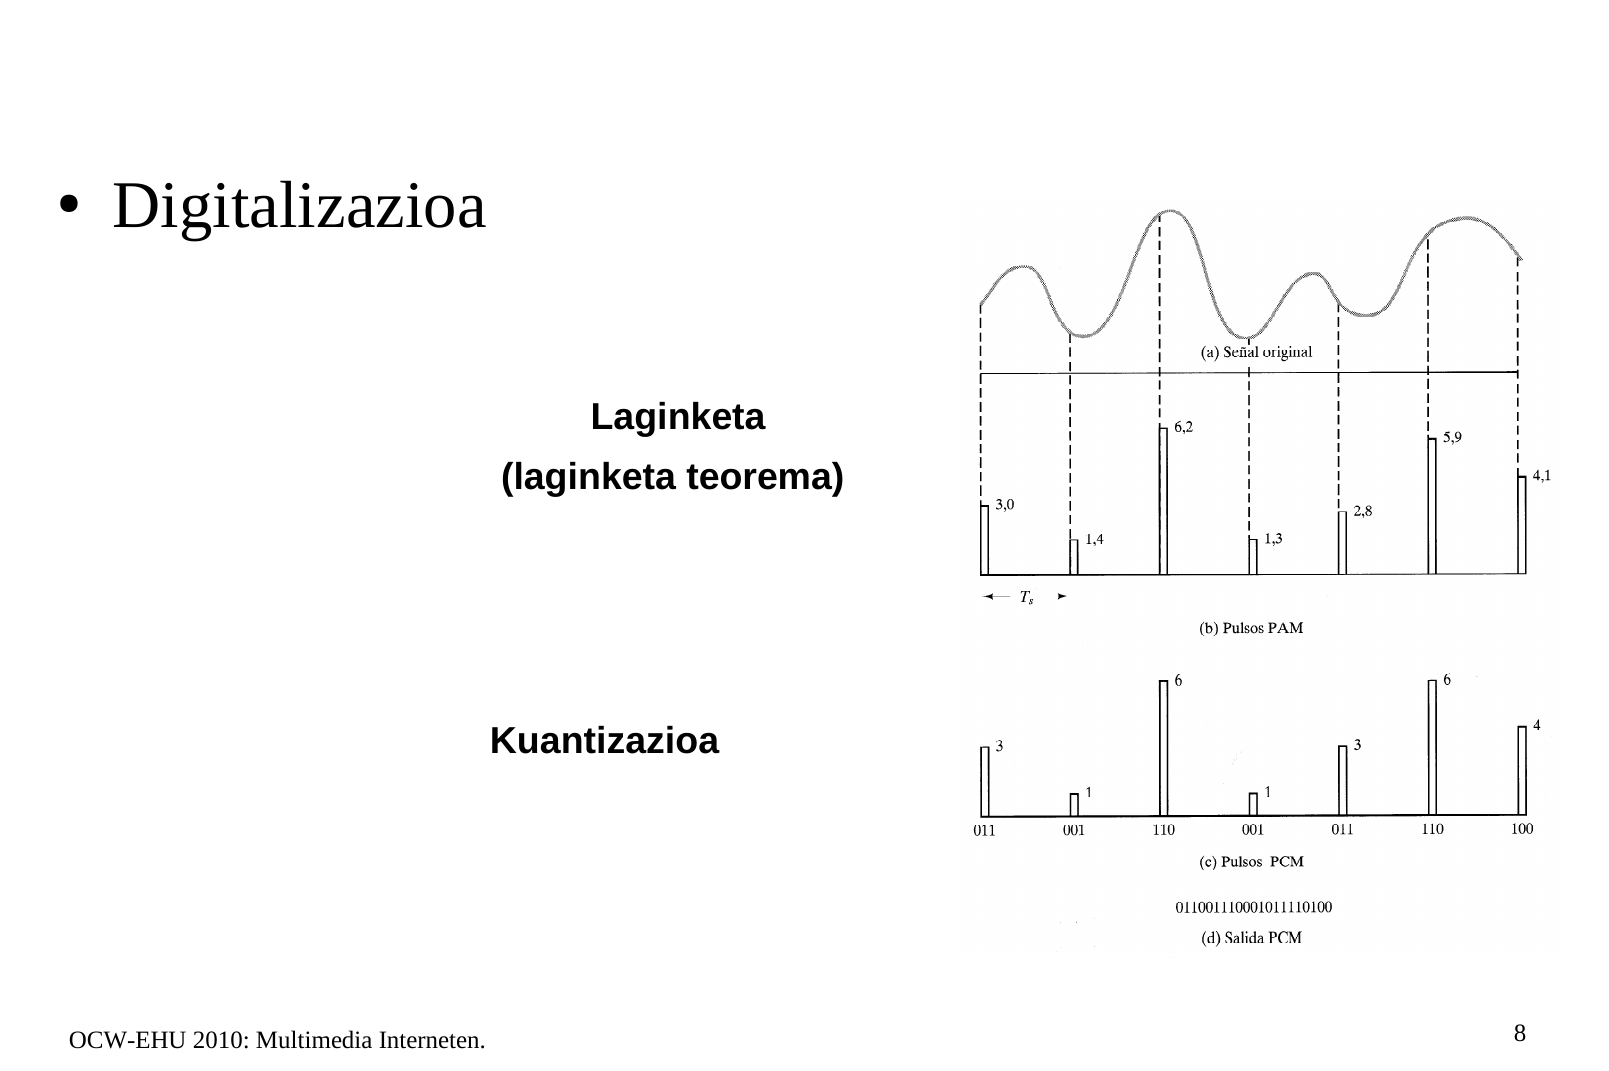

# Digitalizazioa
Laginketa
(laginketa teorema)
Kuantizazioa
8